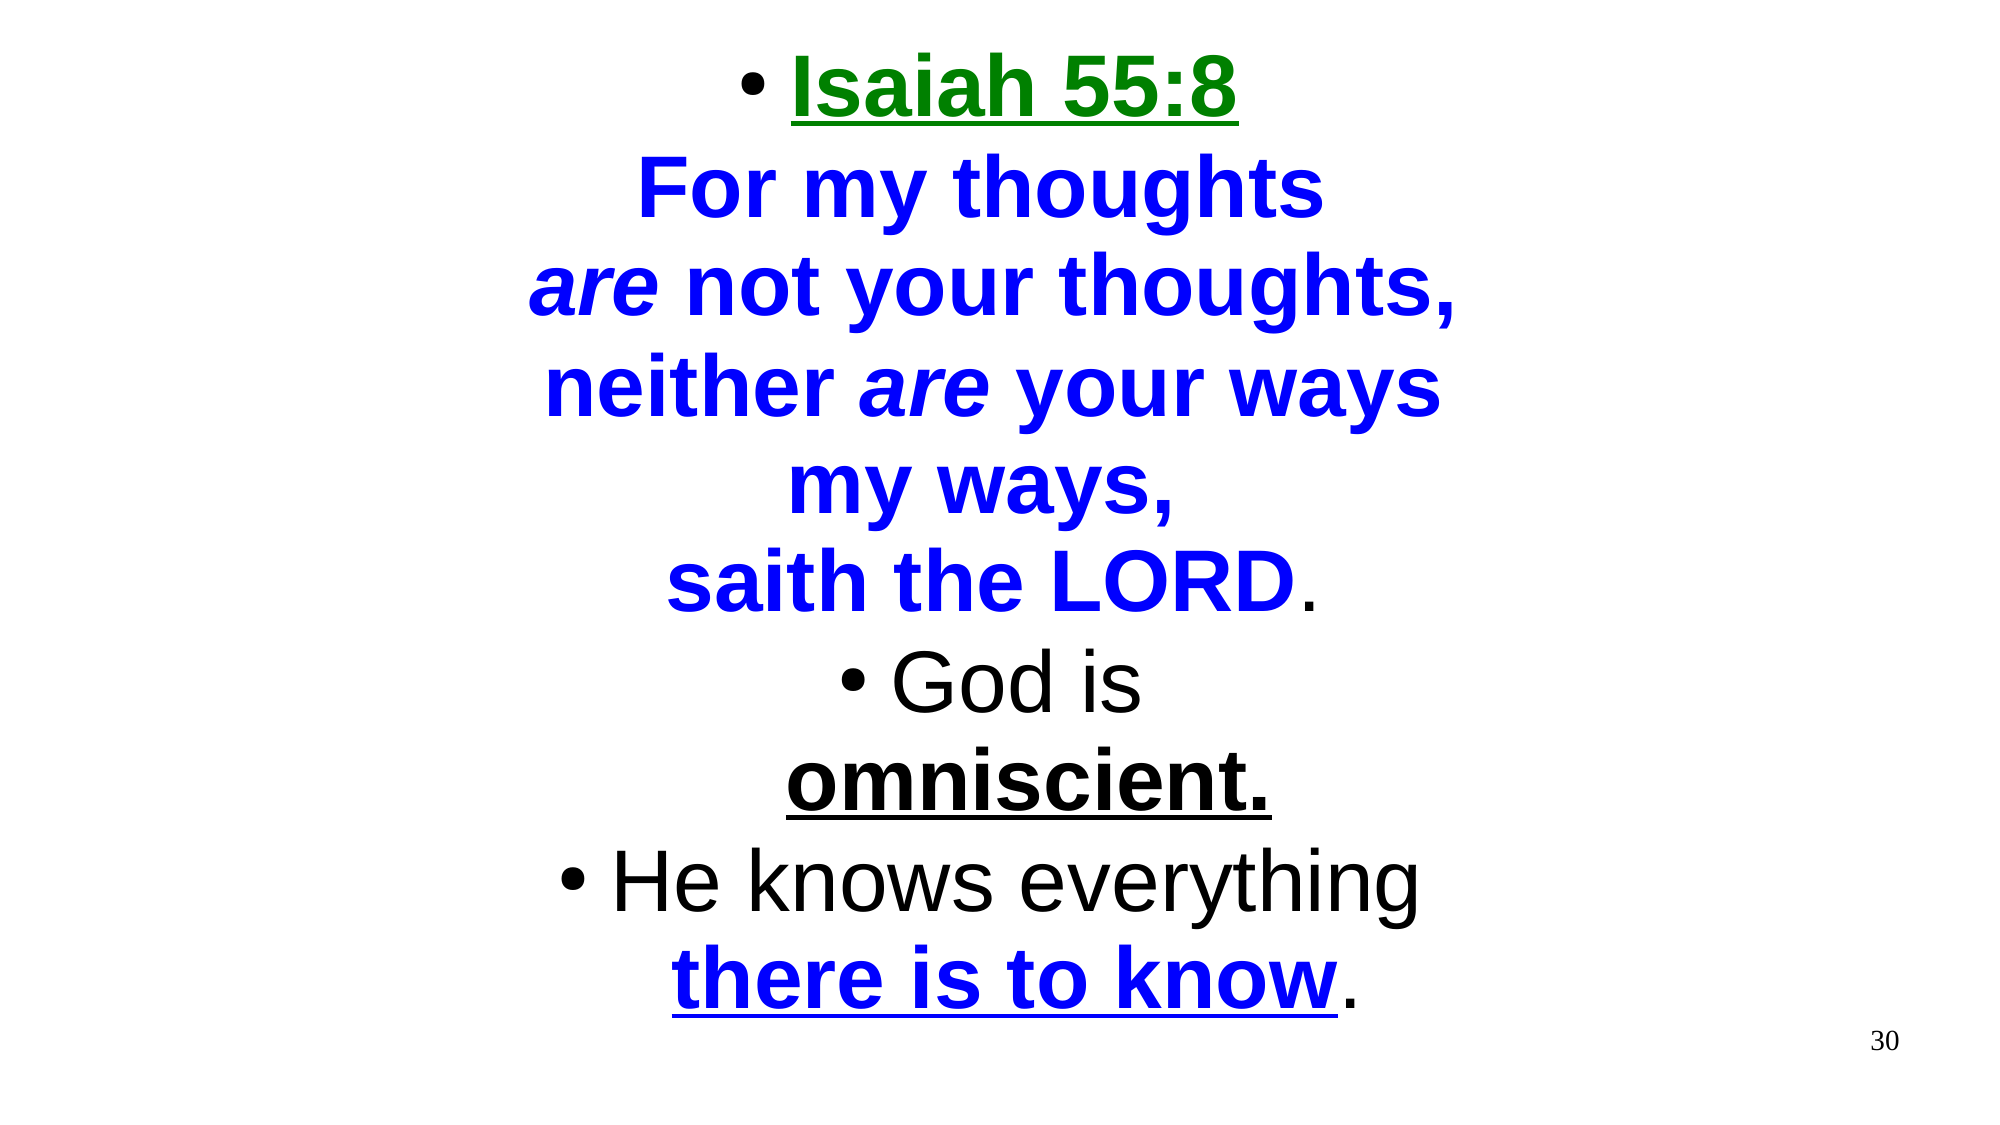

# Isaiah 55:8
For my thoughts
are not your thoughts,
 neither are your ways
my ways,
saith the LORD.
God is
omniscient.
He knows everything
there is to know.
30